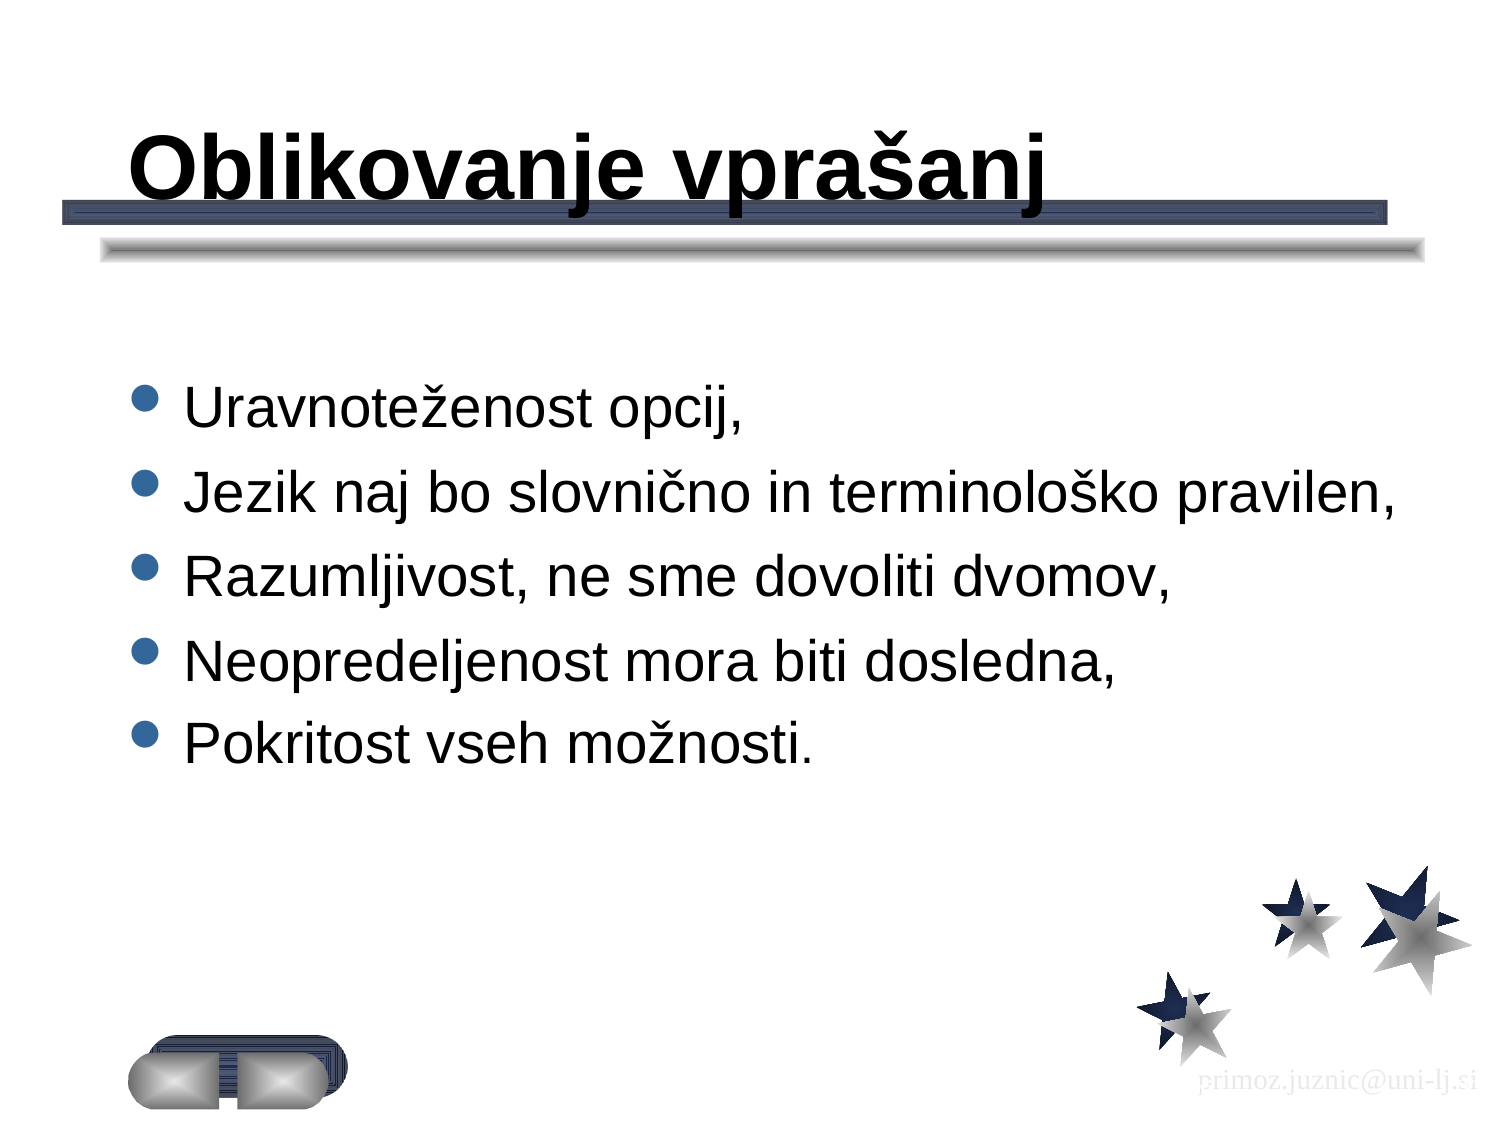

# Oblikovanje vprašanj
Uravnoteženost opcij,
Jezik naj bo slovnično in terminološko pravilen,
Razumljivost, ne sme dovoliti dvomov,
Neopredeljenost mora biti dosledna,
Pokritost vseh možnosti.
Primoz Juznic, BINK, FF, Univerza v Ljubljani